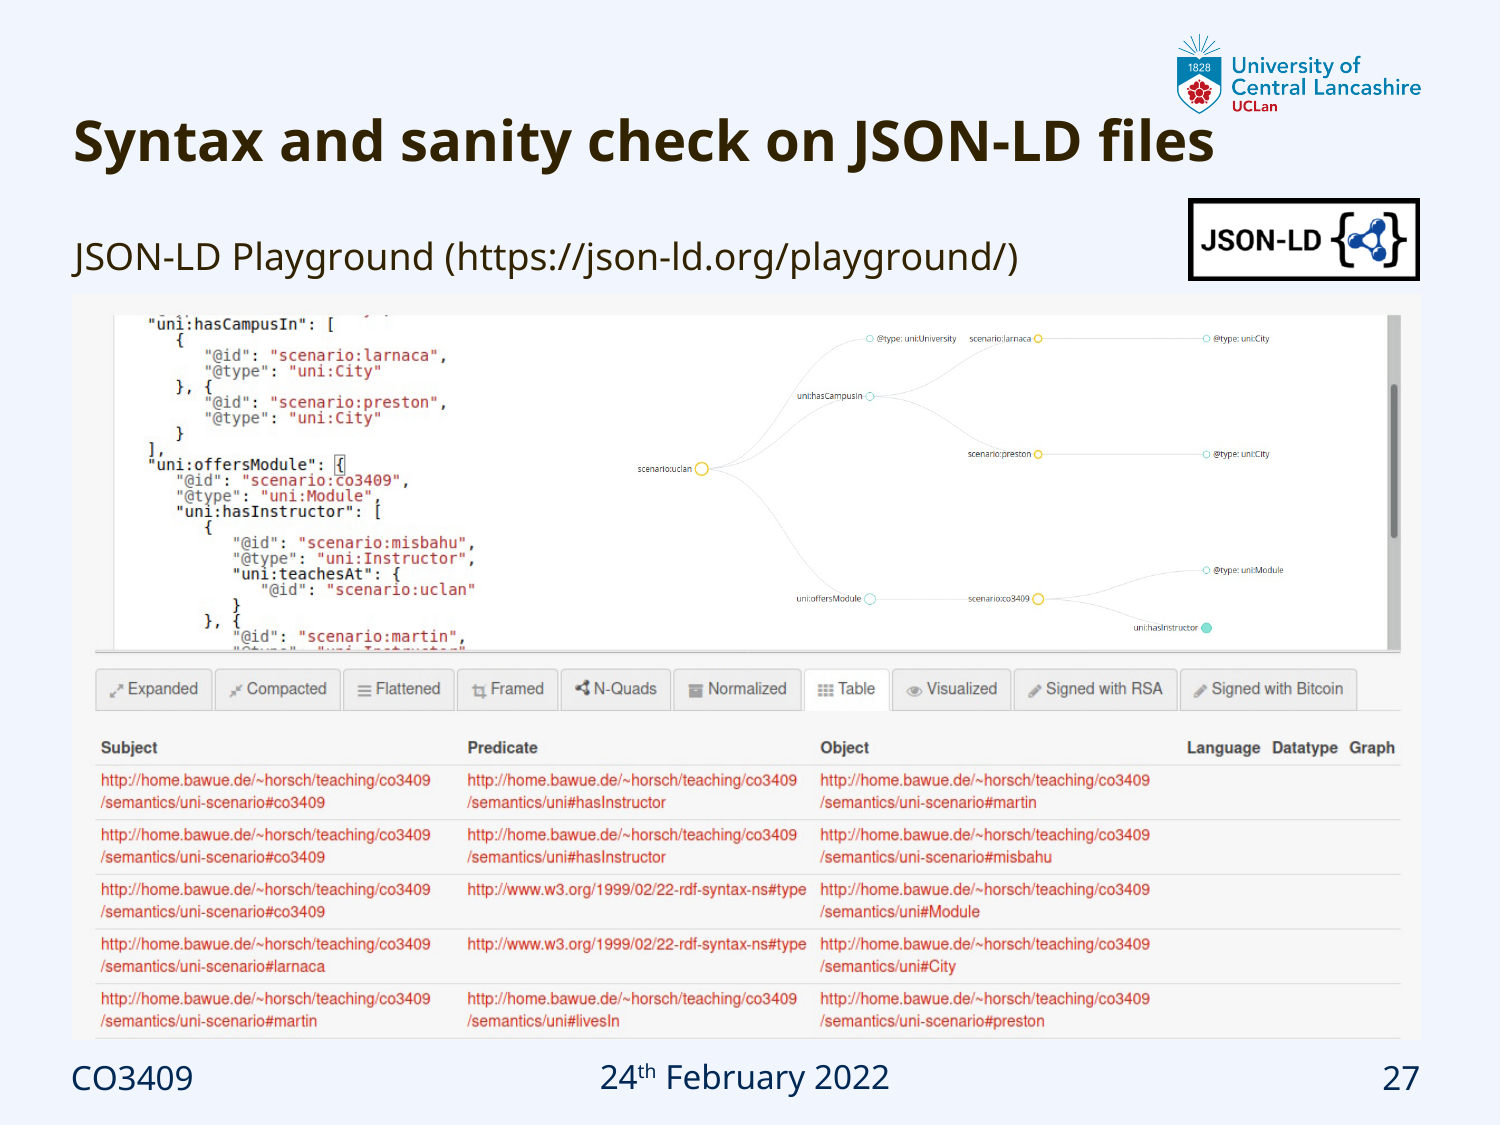

# Syntax and sanity check on JSON-LD files
JSON-LD Playground (https://json-ld.org/playground/)